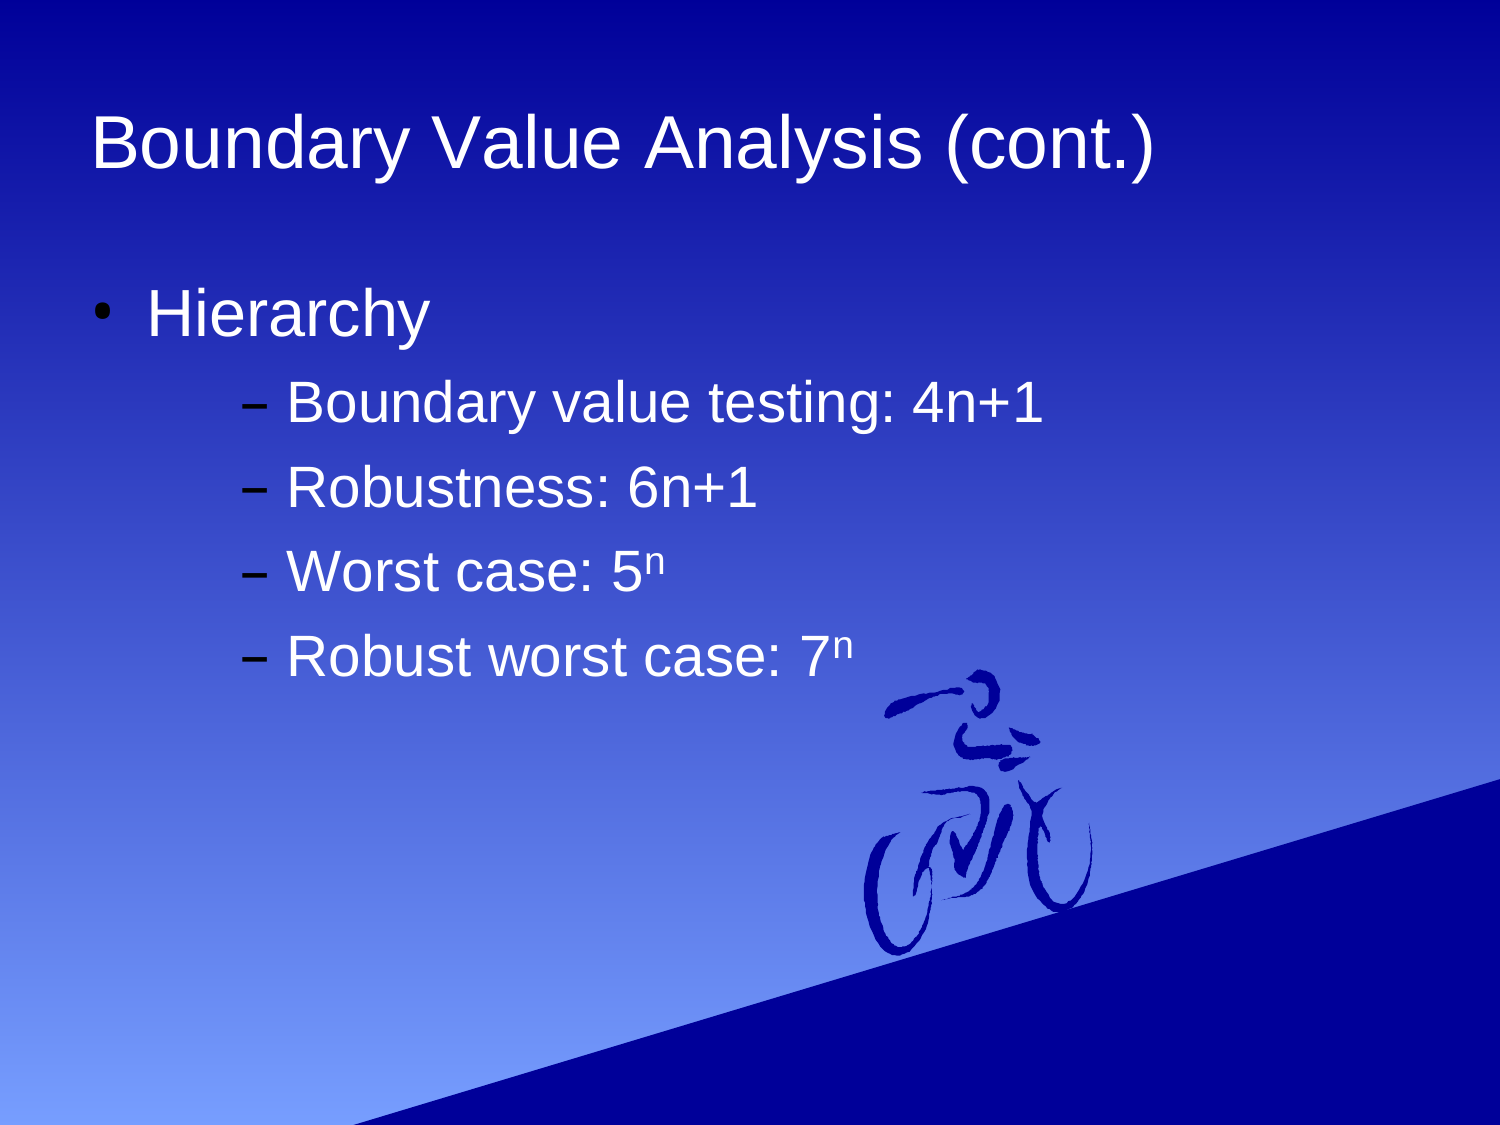

# Boundary Value Analysis (cont.)
Hierarchy
Boundary value testing: 4n+1
Robustness: 6n+1
Worst case: 5n
Robust worst case: 7n